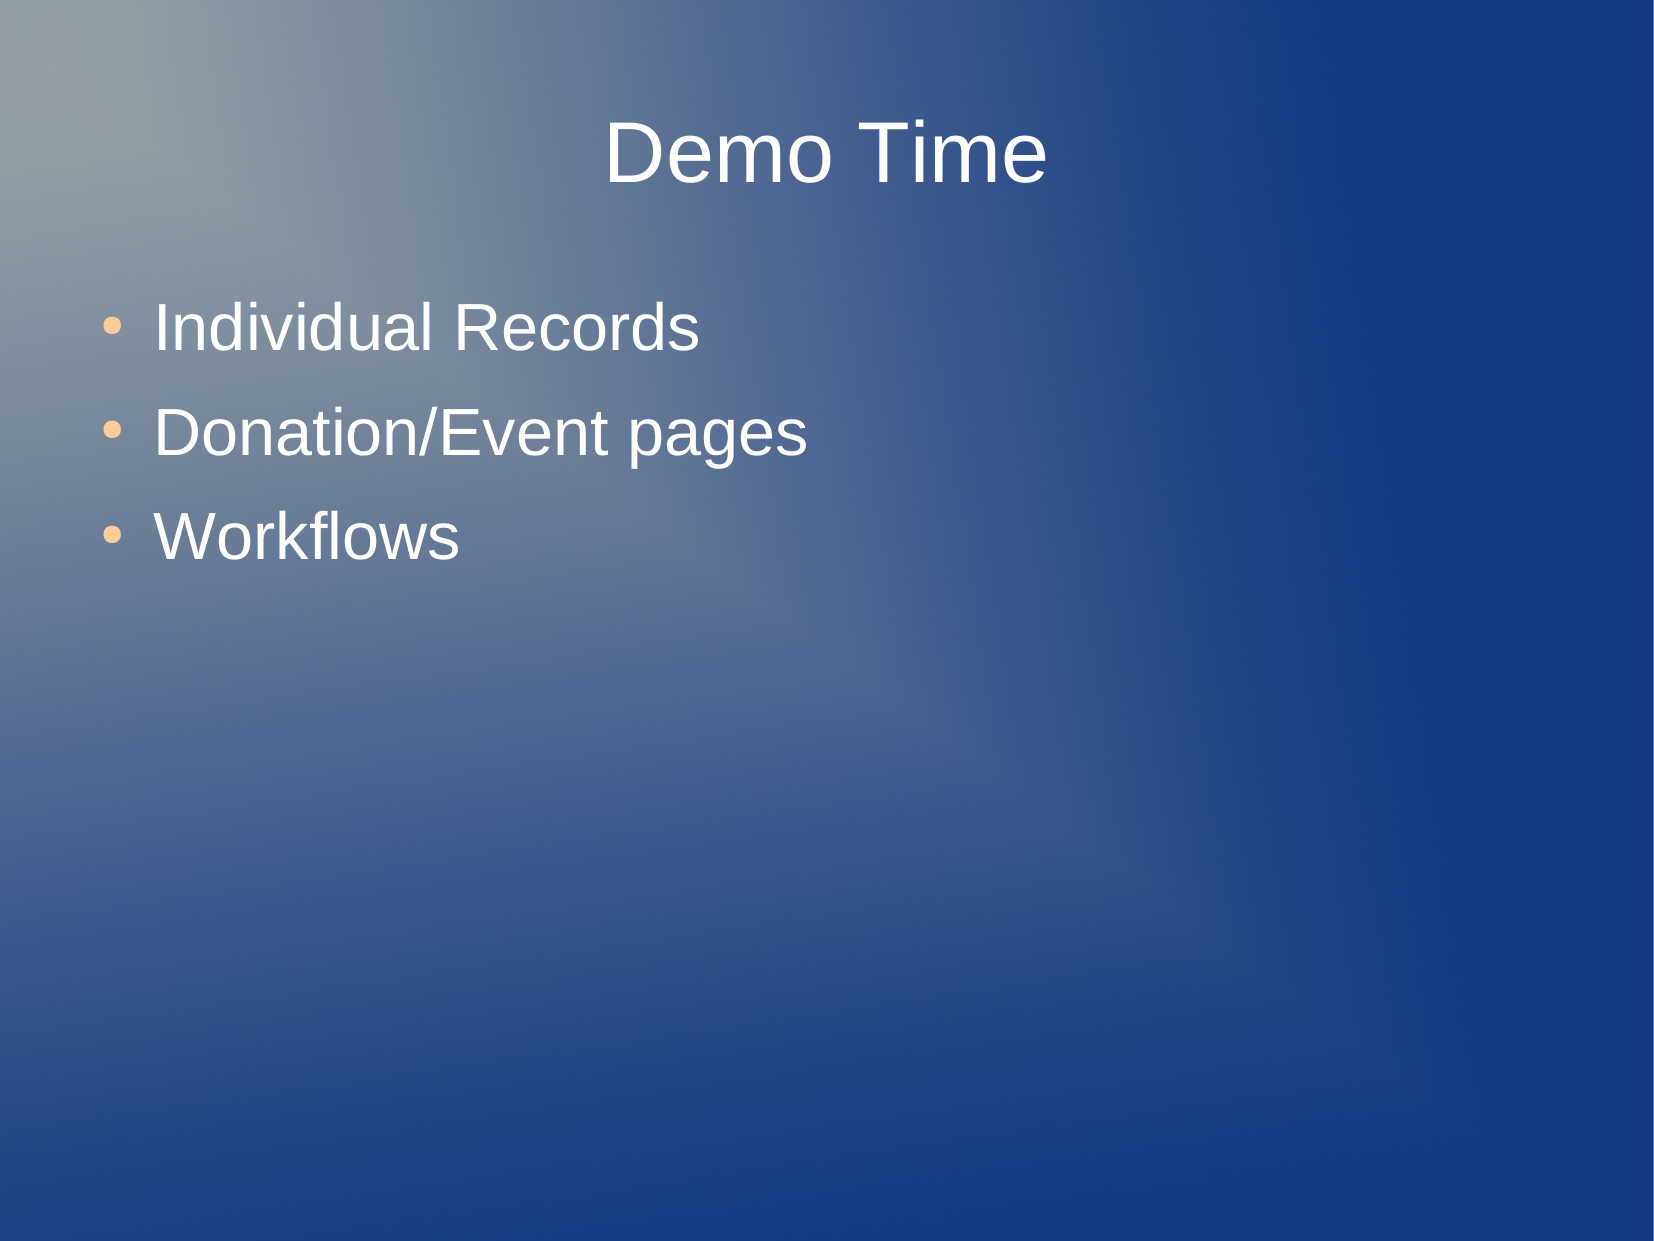

# Demo Time
Individual Records
Donation/Event pages
Workflows